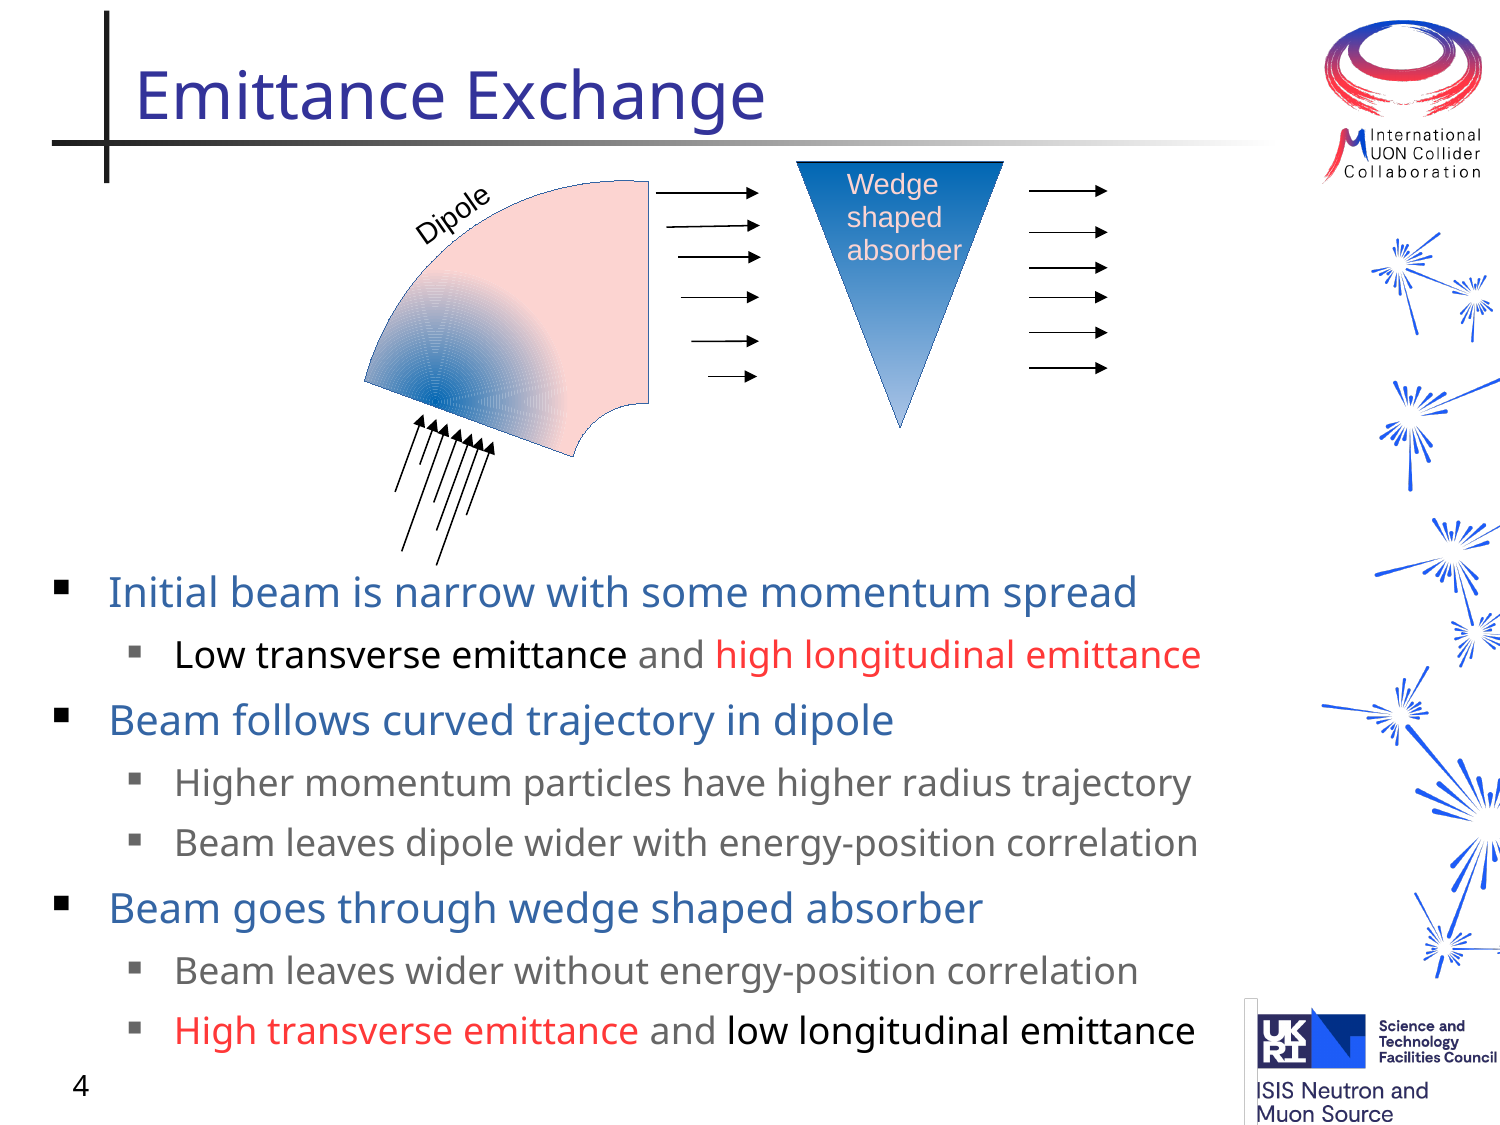

# Emittance Exchange
Wedge
shaped
absorber
Dipole
Initial beam is narrow with some momentum spread
Low transverse emittance and high longitudinal emittance
Beam follows curved trajectory in dipole
Higher momentum particles have higher radius trajectory
Beam leaves dipole wider with energy-position correlation
Beam goes through wedge shaped absorber
Beam leaves wider without energy-position correlation
High transverse emittance and low longitudinal emittance
4